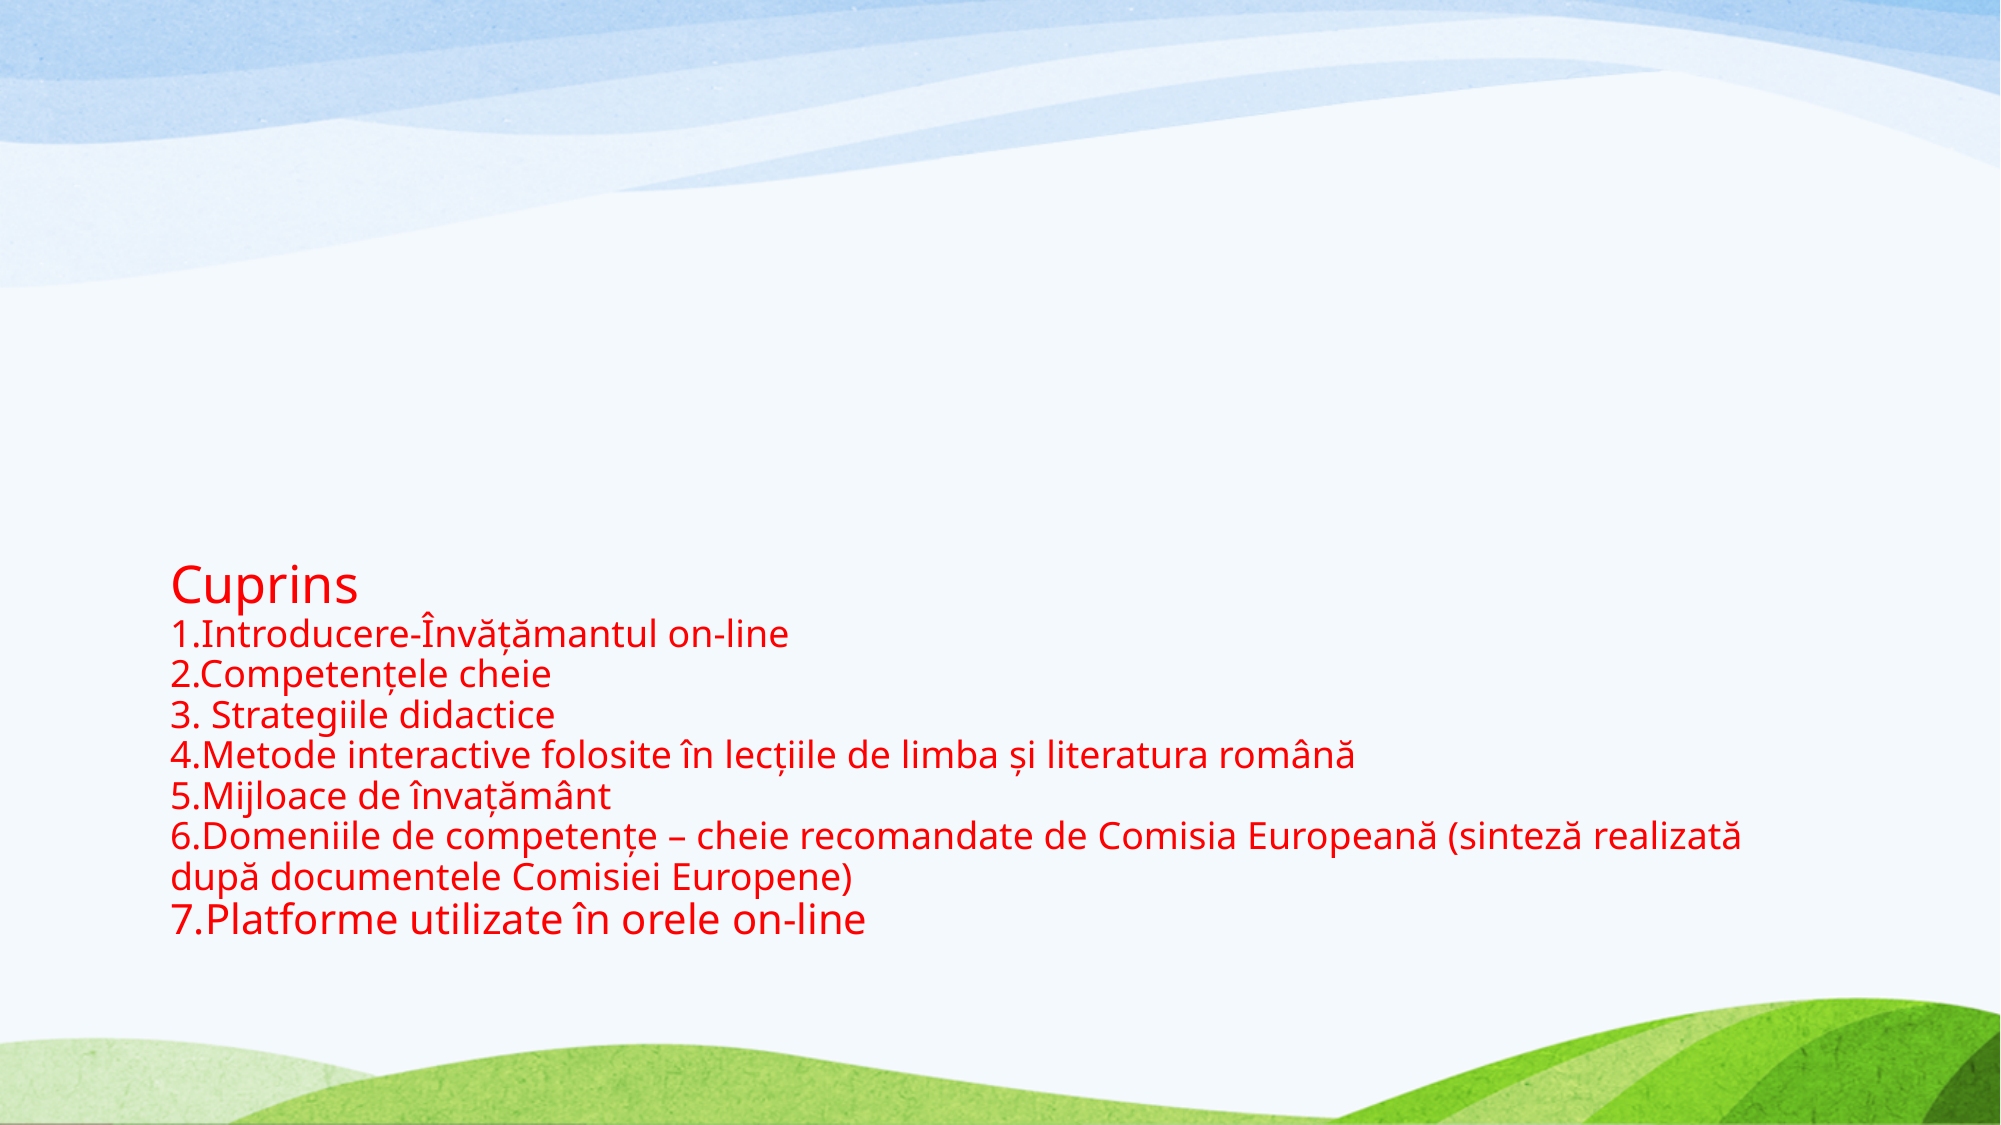

# Cuprins 1.Introducere-Învățămantul on-line 2.Competențele cheie 3. Strategiile didactice 4.Metode interactive folosite în lecțiile de limba și literatura română 5.Mijloace de învațământ 6.Domeniile de competenţe – cheie recomandate de Comisia Europeană (sinteză realizată după documentele Comisiei Europene) 7.Platforme utilizate în orele on-line